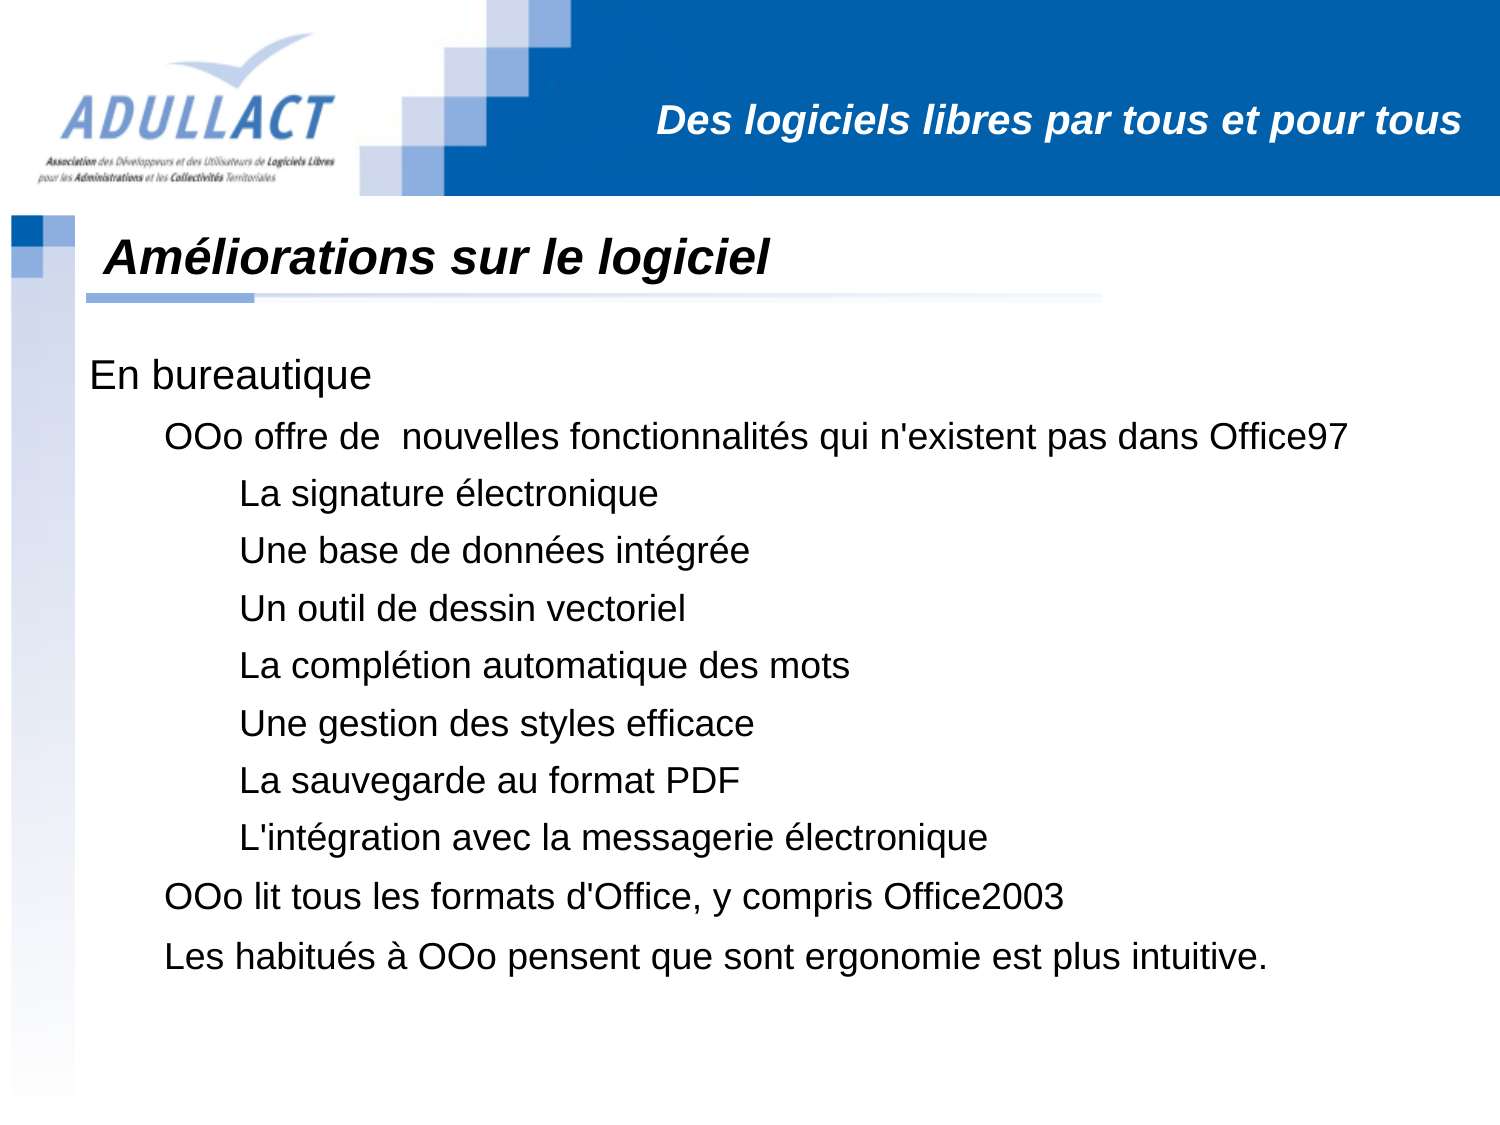

Améliorations sur le logiciel
# En bureautique
OOo offre de nouvelles fonctionnalités qui n'existent pas dans Office97
La signature électronique
Une base de données intégrée
Un outil de dessin vectoriel
La complétion automatique des mots
Une gestion des styles efficace
La sauvegarde au format PDF
L'intégration avec la messagerie électronique
OOo lit tous les formats d'Office, y compris Office2003
Les habitués à OOo pensent que sont ergonomie est plus intuitive.